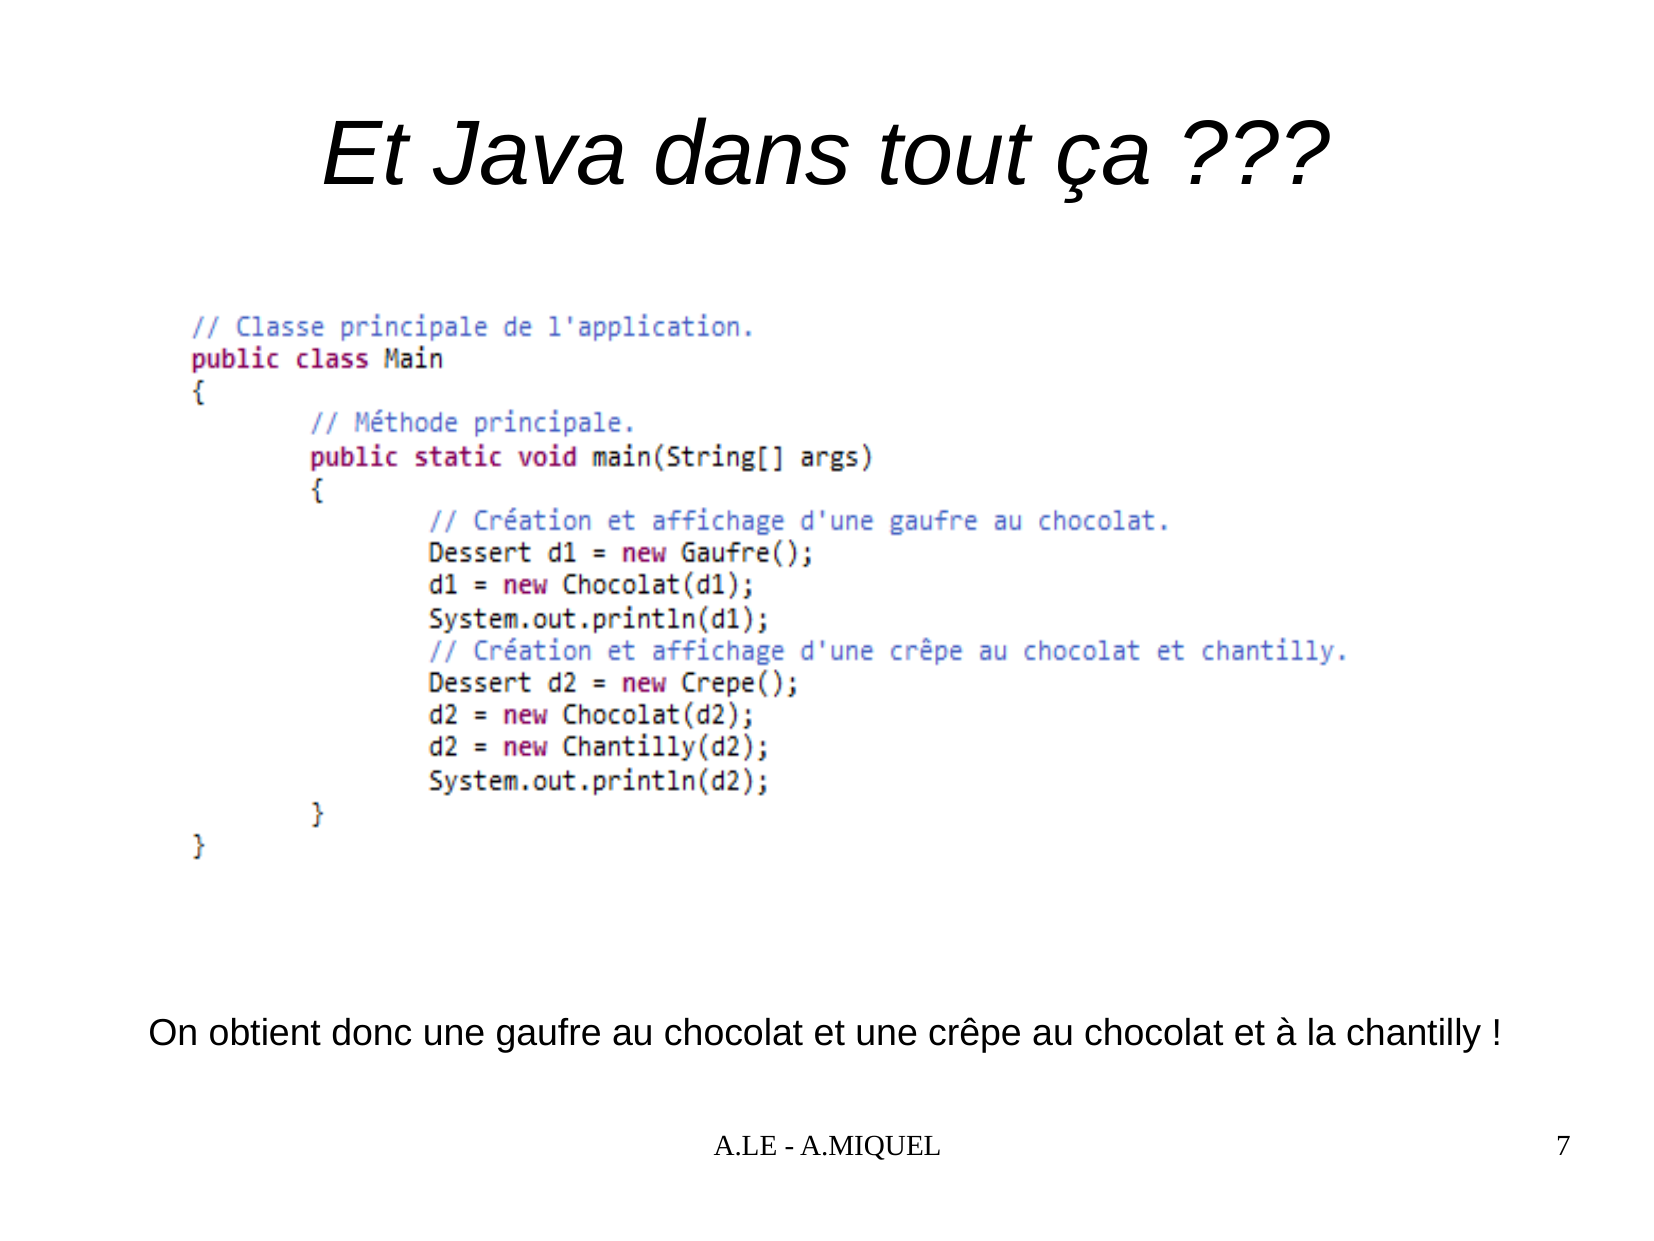

# Et Java dans tout ça ???
On obtient donc une gaufre au chocolat et une crêpe au chocolat et à la chantilly !
A.LE - A.MIQUEL
7